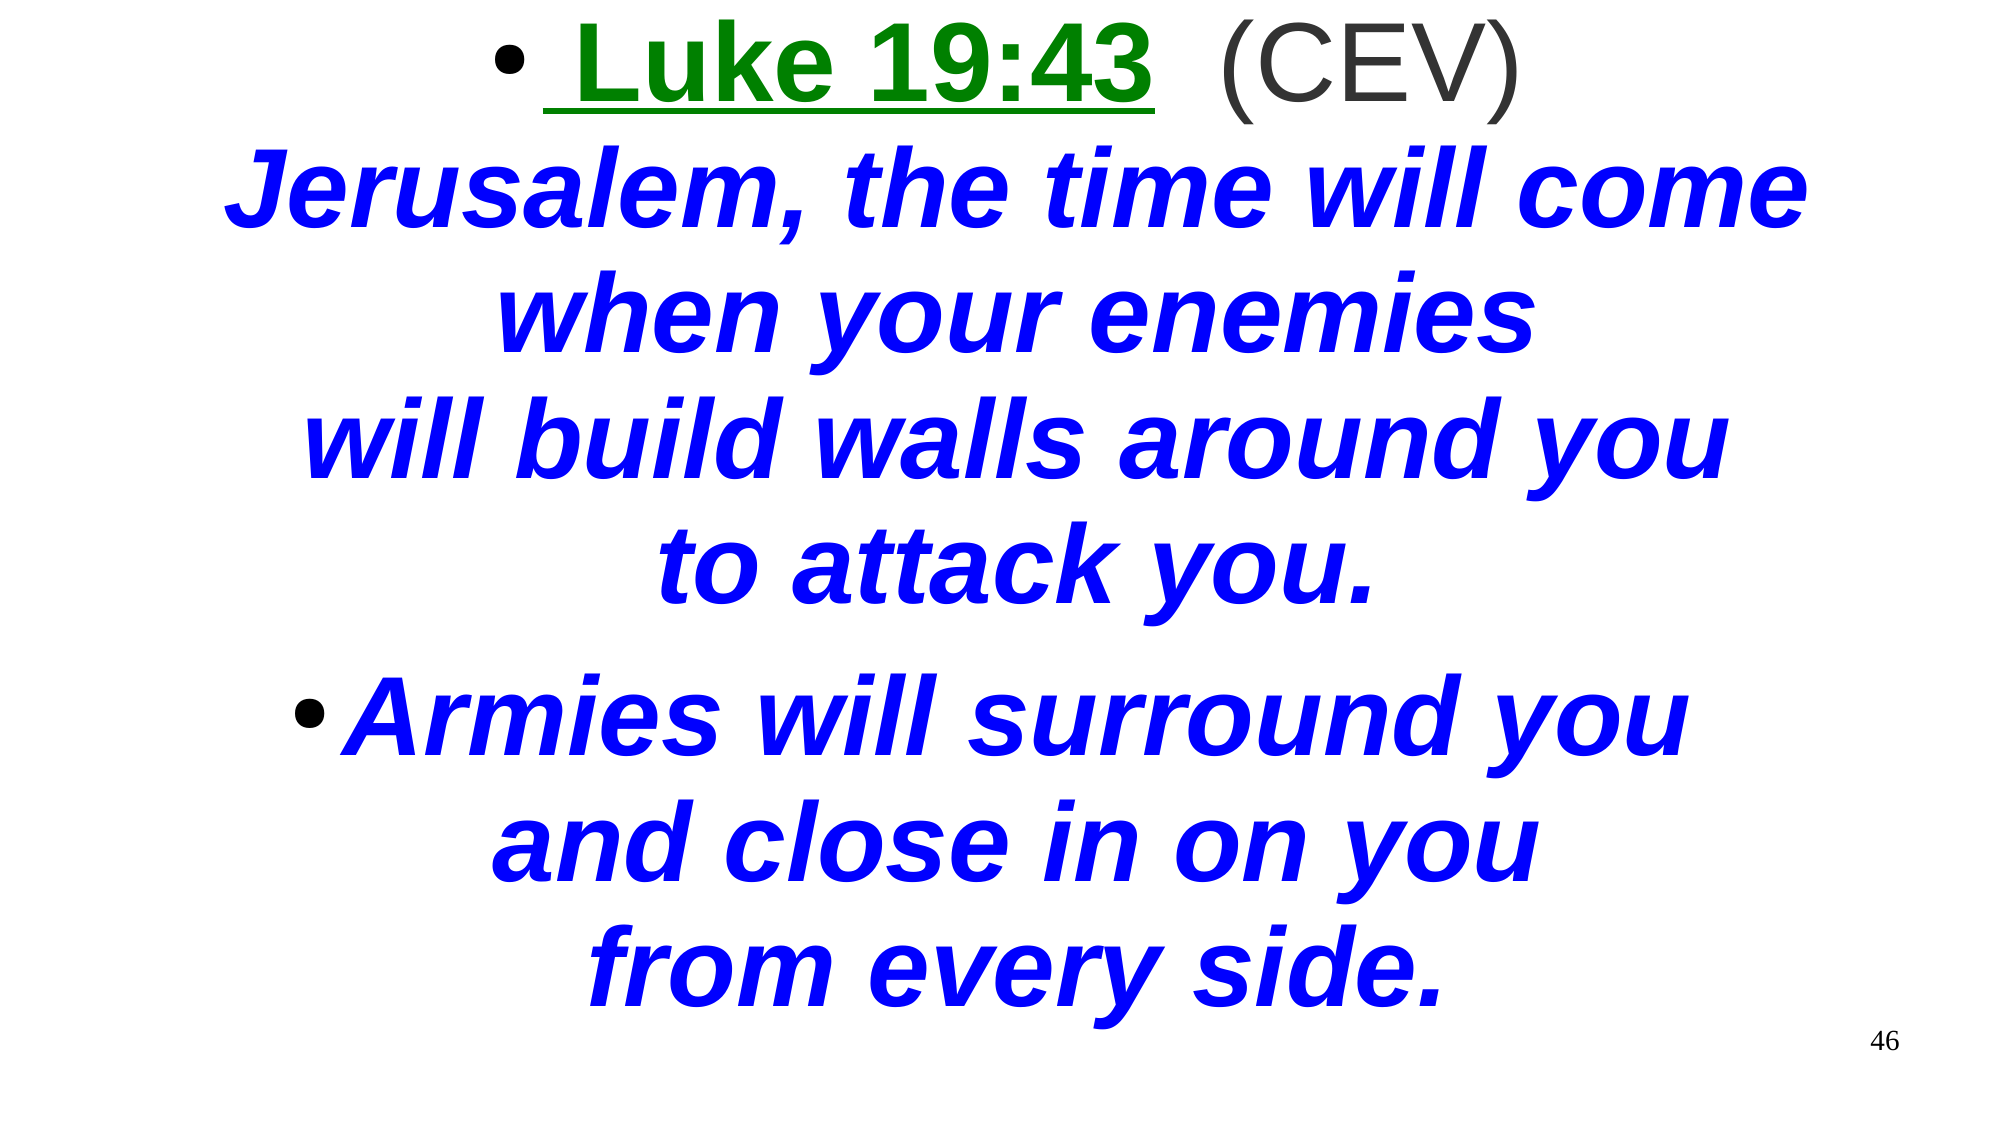

# Luke 19:43  (CEV) Jerusalem, the time will come when your enemies will build walls around you to attack you.
Armies will surround you
and close in on you
from every side.
46